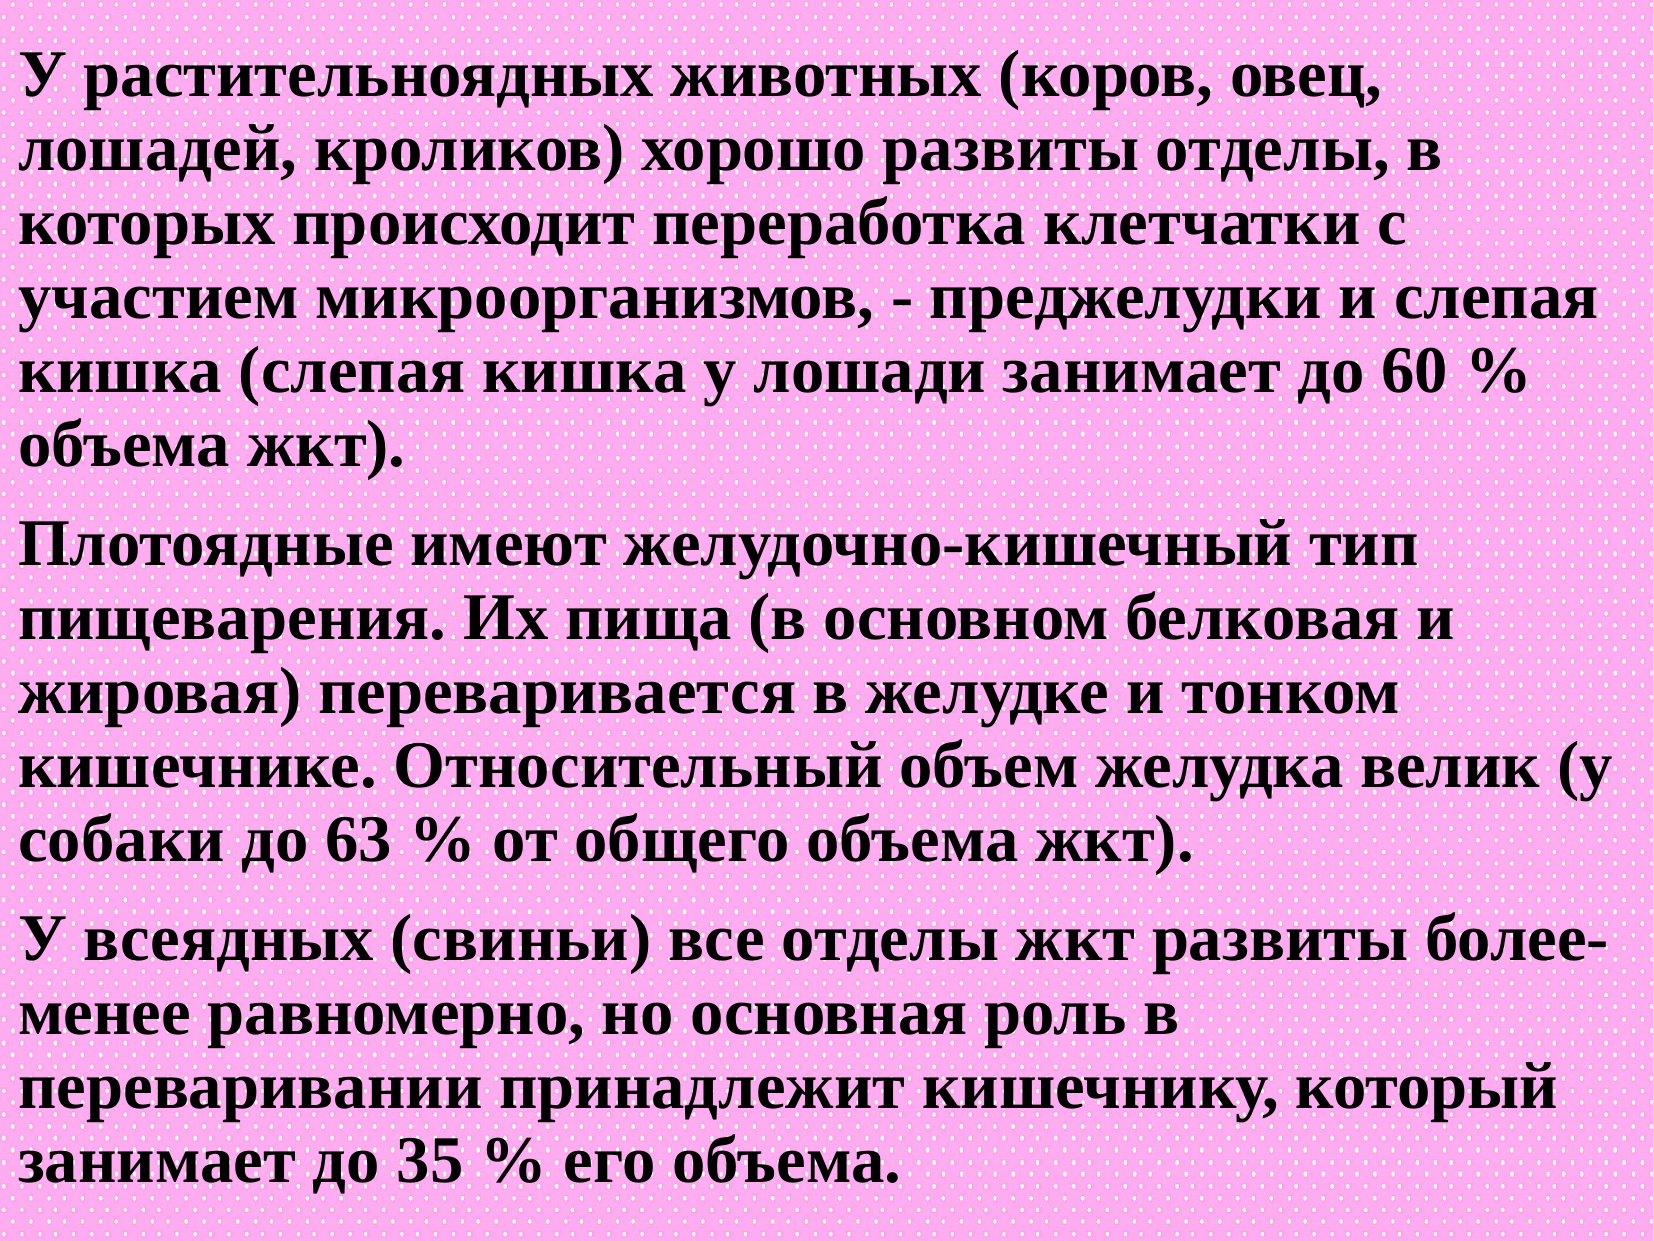

У растительноядных животных (коров, овец, лошадей, кроликов) хорошо развиты отделы, в которых происходит переработка клетчатки с участием микроорганизмов, - преджелудки и слепая кишка (слепая кишка у лошади занимает до 60 % объема жкт).
Плотоядные имеют желудочно-кишечный тип пищеварения. Их пища (в основном белковая и жировая) переваривается в желудке и тонком кишечнике. Относительный объем желудка велик (у собаки до 63 % от общего объема жкт).
У всеядных (свиньи) все отделы жкт развиты более-менее равномерно, но основная роль в переваривании принадлежит кишечнику, который занимает до 35 % его объема.